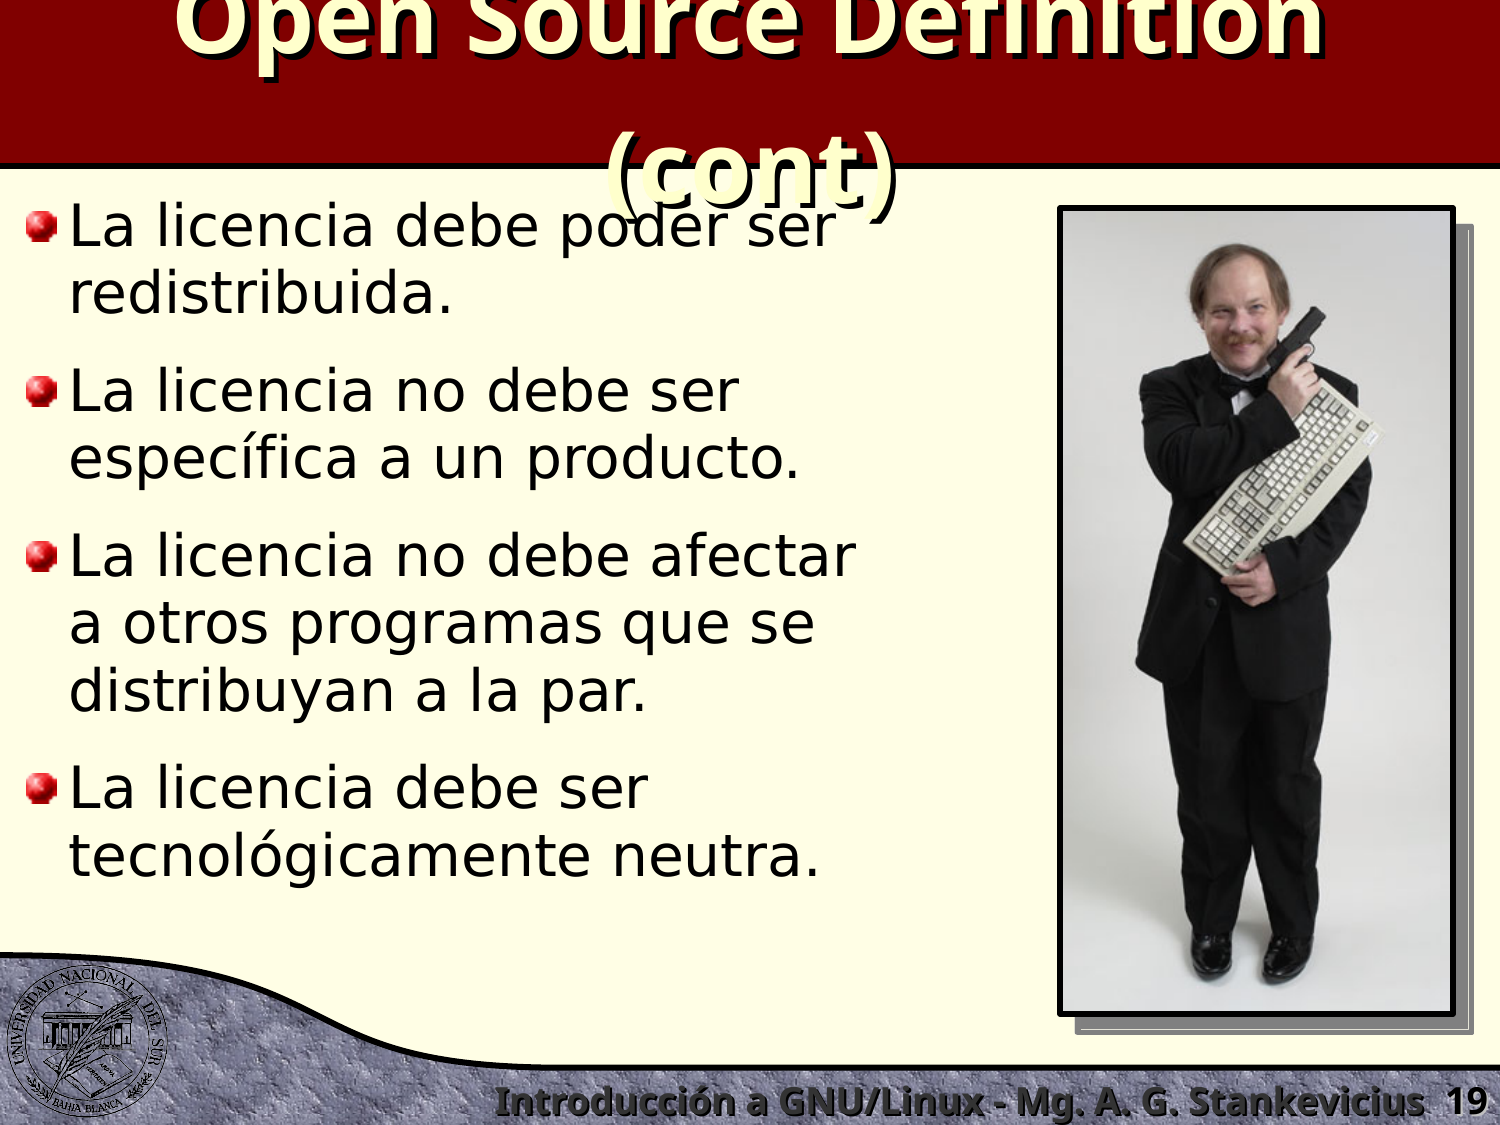

# Open Source Definition (cont)
La licencia debe poder ser
redistribuida.
La licencia no debe ser
específica a un producto.
La licencia no debe afectar
a otros programas que se
distribuyan a la par.
La licencia debe ser
tecnológicamente neutra.
19